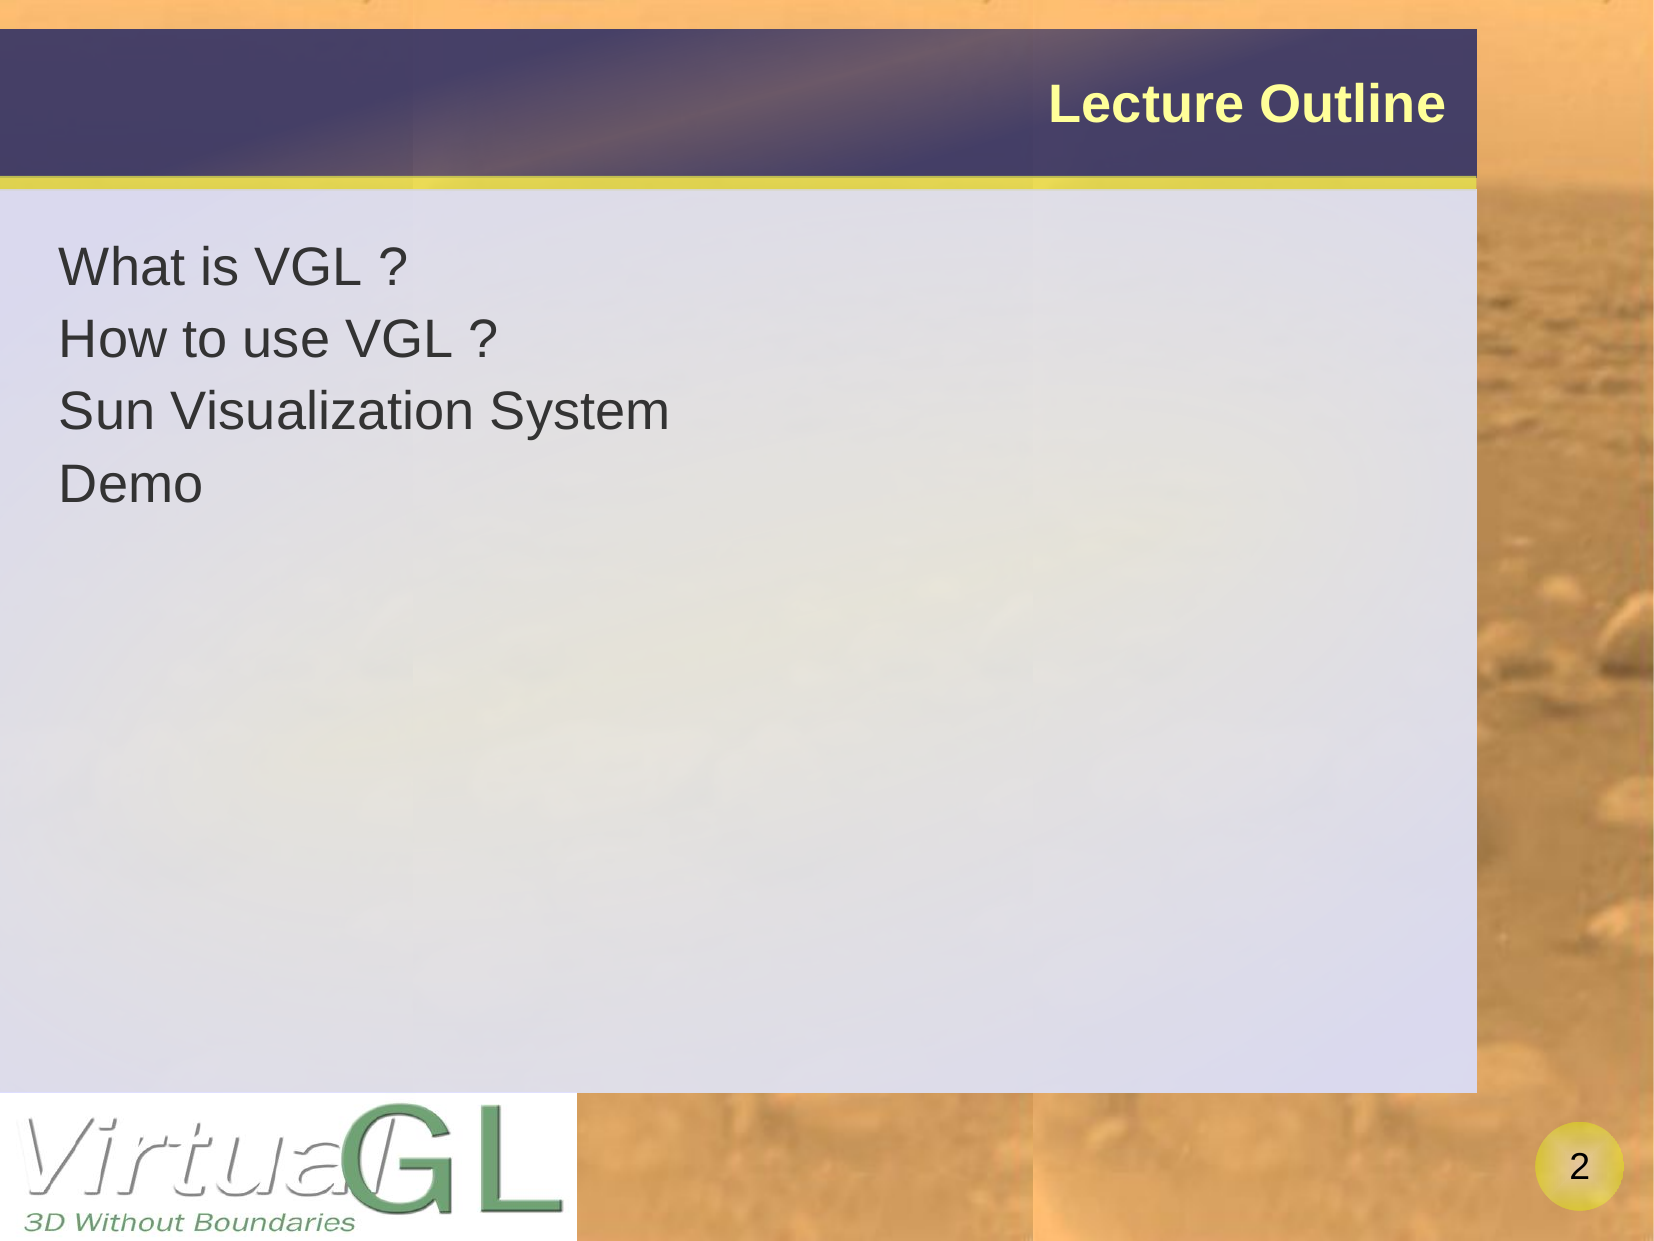

# Lecture Outline
What is VGL ?
How to use VGL ?
Sun Visualization System
Demo